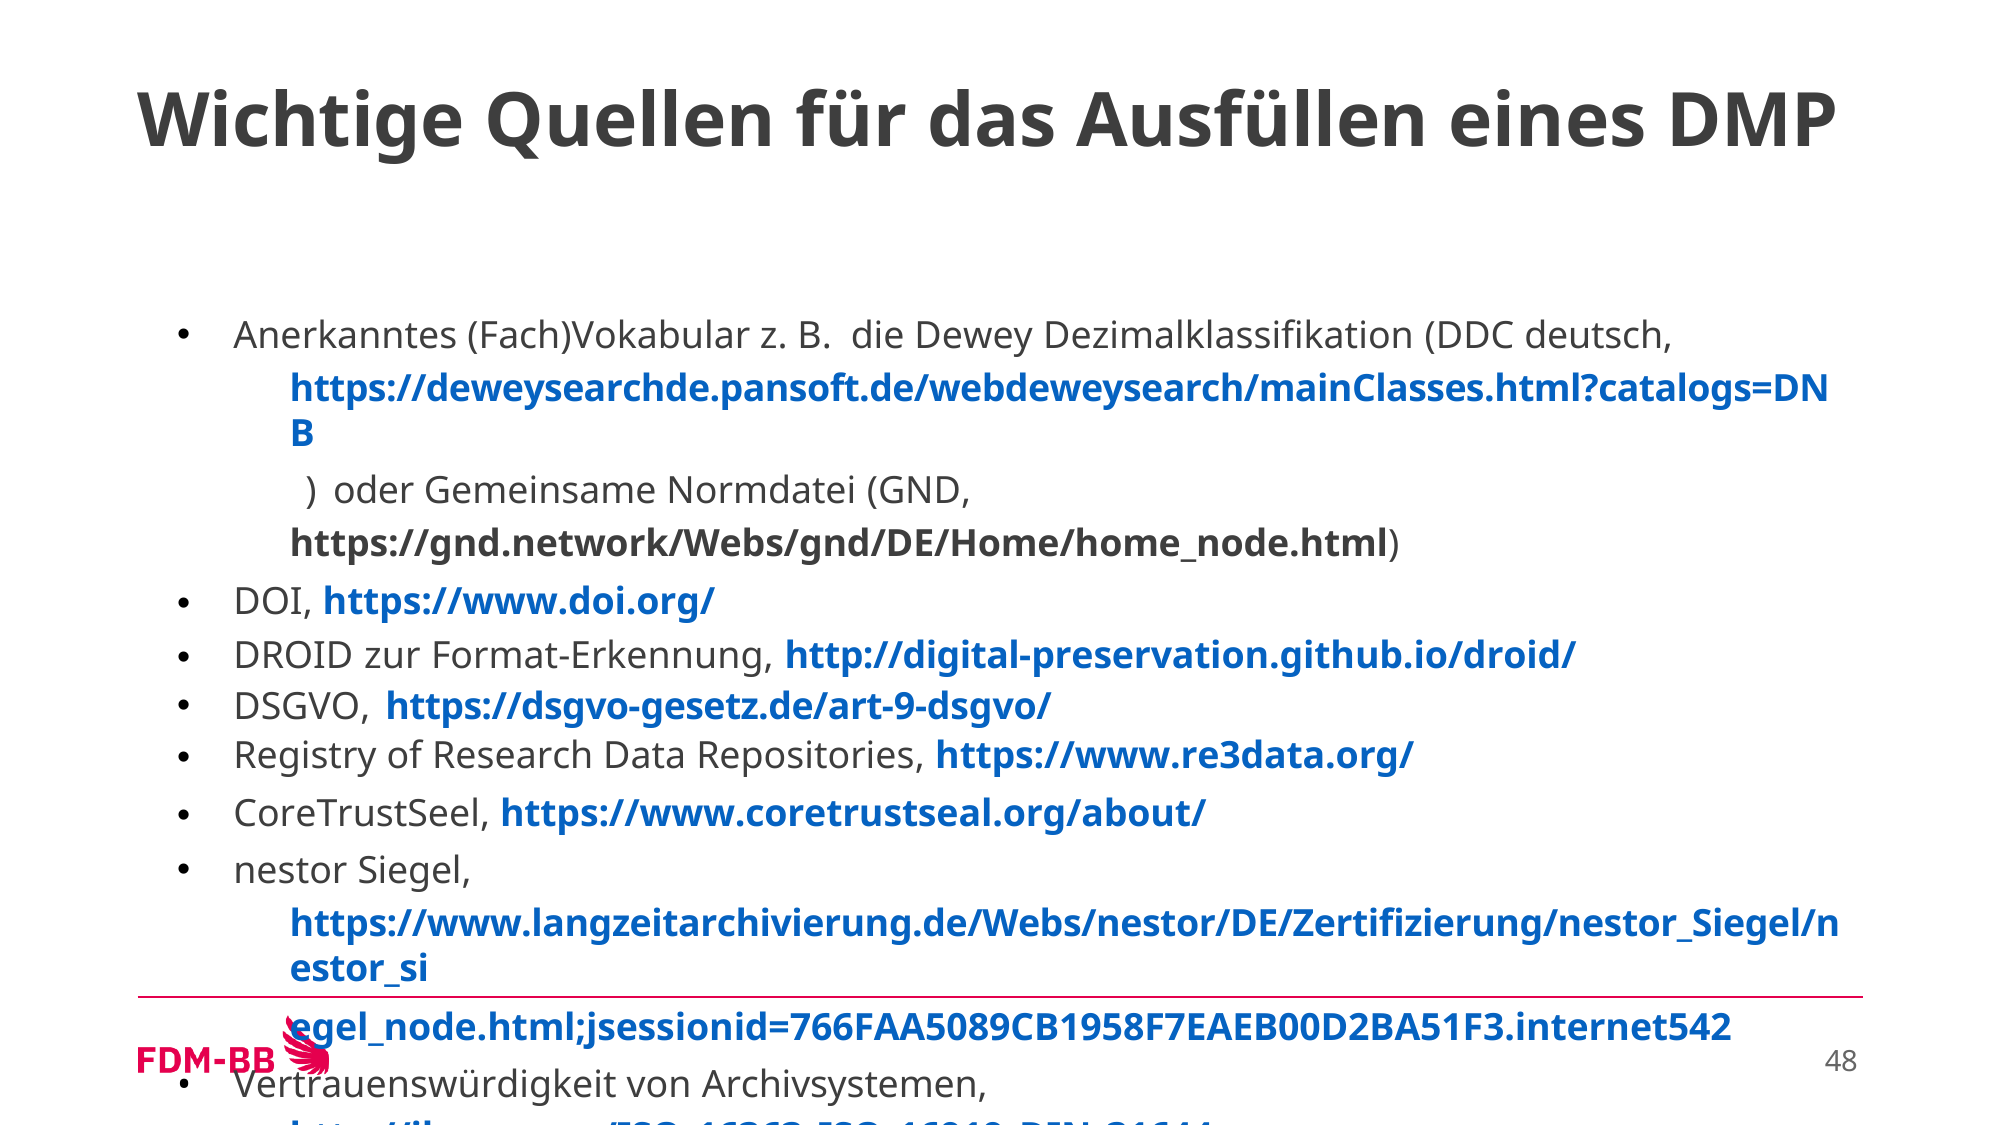

# Wichtige Quellen für das Ausfüllen eines DMP
Anerkanntes (Fach)Vokabular z. B. die Dewey Dezimalklassifikation (DDC deutsch, https://deweysearchde.pansoft.de/webdeweysearch/mainClasses.html?catalogs=DNB ) oder Gemeinsame Normdatei (GND, https://gnd.network/Webs/gnd/DE/Home/home_node.html)
DOI, https://www.doi.org/
DROID zur Format-Erkennung, http://digital-preservation.github.io/droid/
DSGVO, https://dsgvo-gesetz.de/art-9-dsgvo/
Registry of Research Data Repositories, https://www.re3data.org/
CoreTrustSeel, https://www.coretrustseal.org/about/
nestor Siegel, https://www.langzeitarchivierung.de/Webs/nestor/DE/Zertifizierung/nestor_Siegel/nestor_siegel_node.html;jsessionid=766FAA5089CB1958F7EAEB00D2BA51F3.internet542
Vertrauenswürdigkeit von Archivsystemen,
http://ikeep.com/ISO_16363_ISO_16919_DIN_31644
48